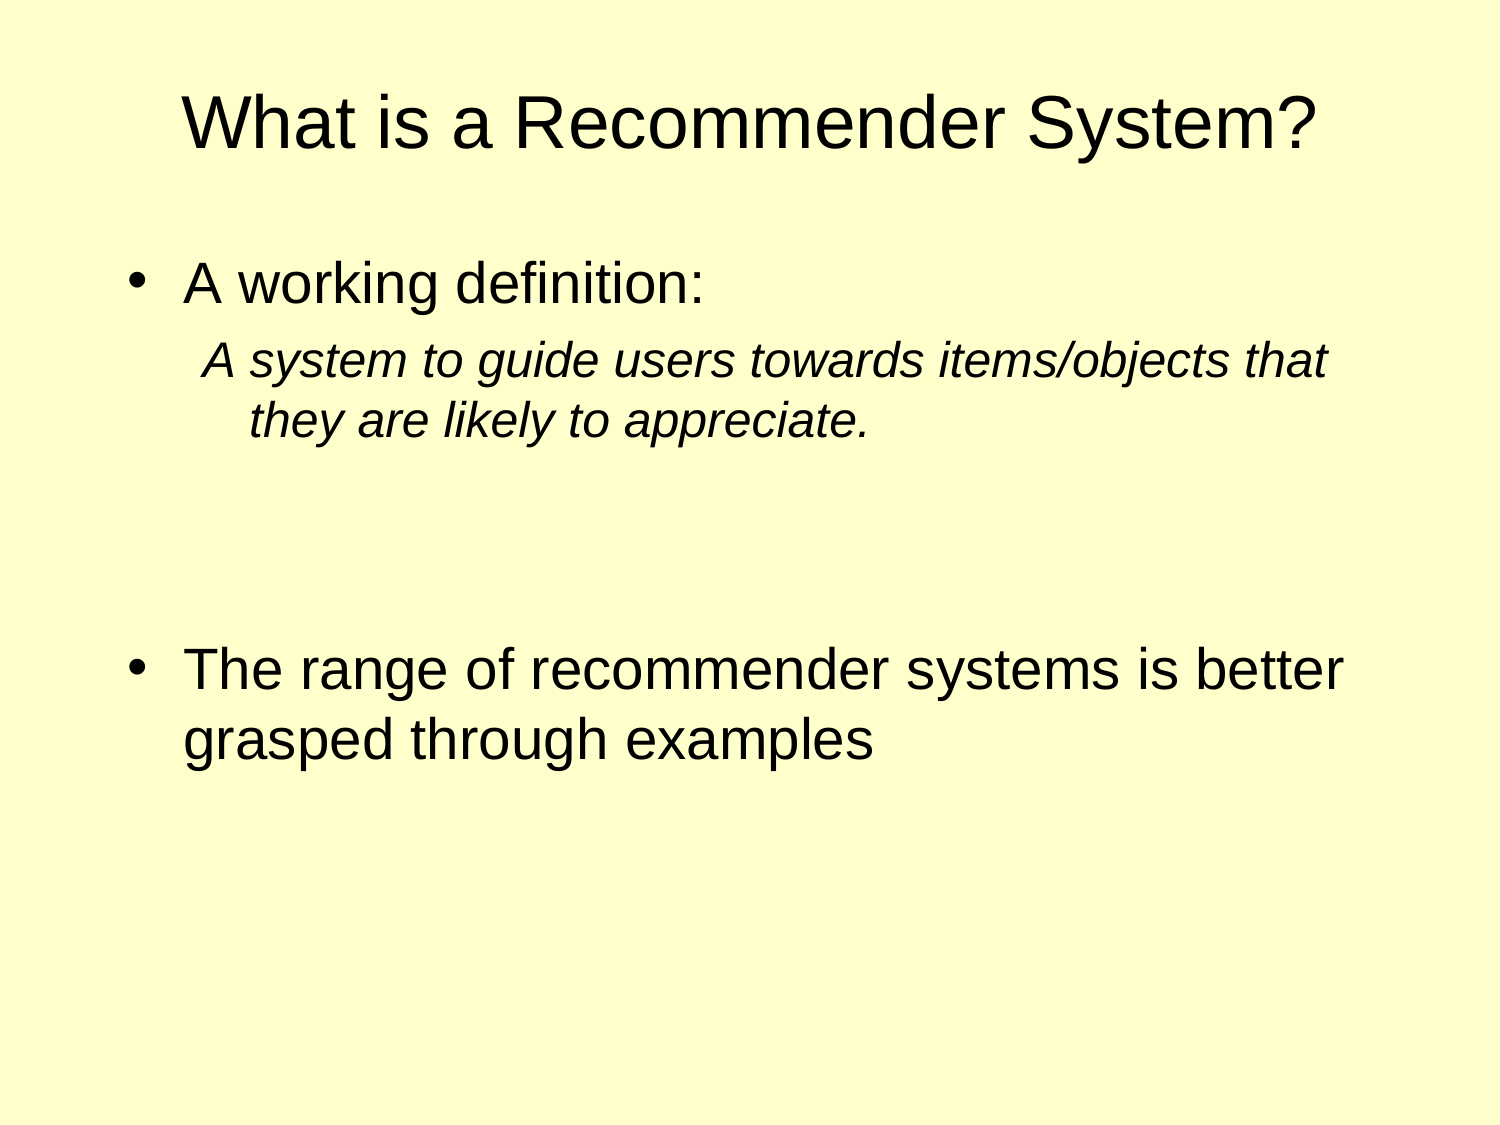

# What is a Recommender System?
A working definition:
A system to guide users towards items/objects that they are likely to appreciate.
The range of recommender systems is better grasped through examples